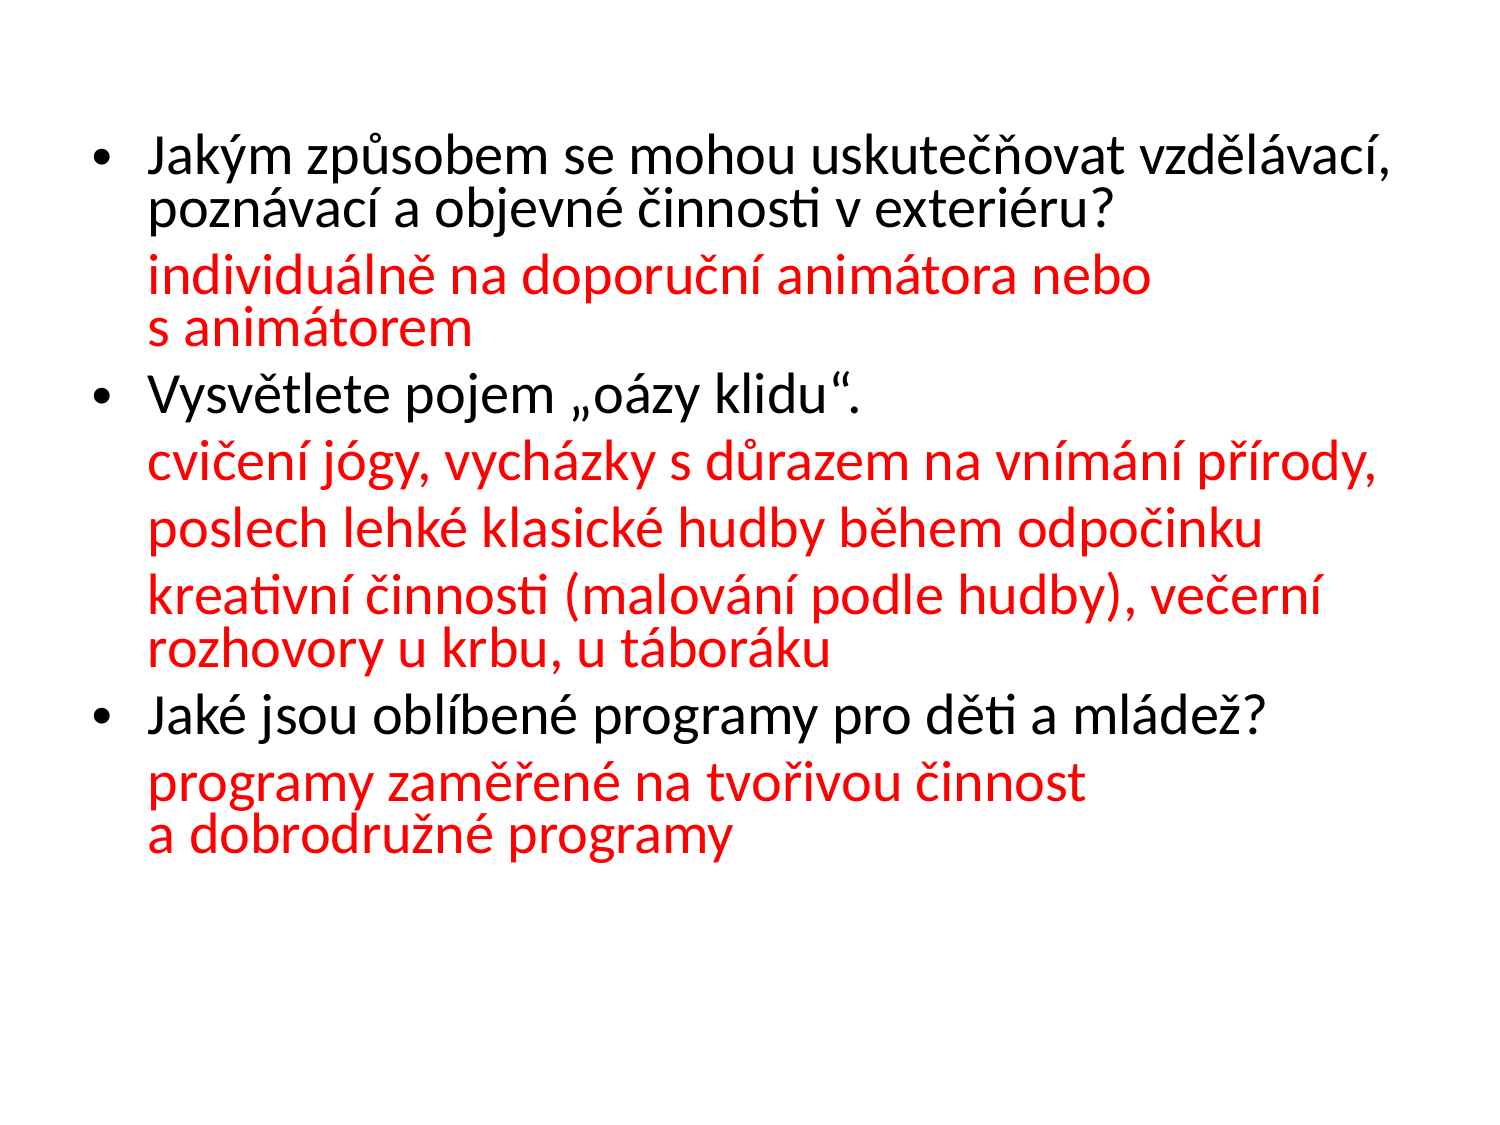

# Jakým způsobem se mohou uskutečňovat vzdělávací, poznávací a objevné činnosti v exteriéru?
	individuálně na doporuční animátora nebo
s animátorem
Vysvětlete pojem „oázy klidu“.
	cvičení jógy, vycházky s důrazem na vnímání přírody,
	poslech lehké klasické hudby během odpočinku
	kreativní činnosti (malování podle hudby), večerní rozhovory u krbu, u táboráku
Jaké jsou oblíbené programy pro děti a mládež?
	programy zaměřené na tvořivou činnost
a dobrodružné programy